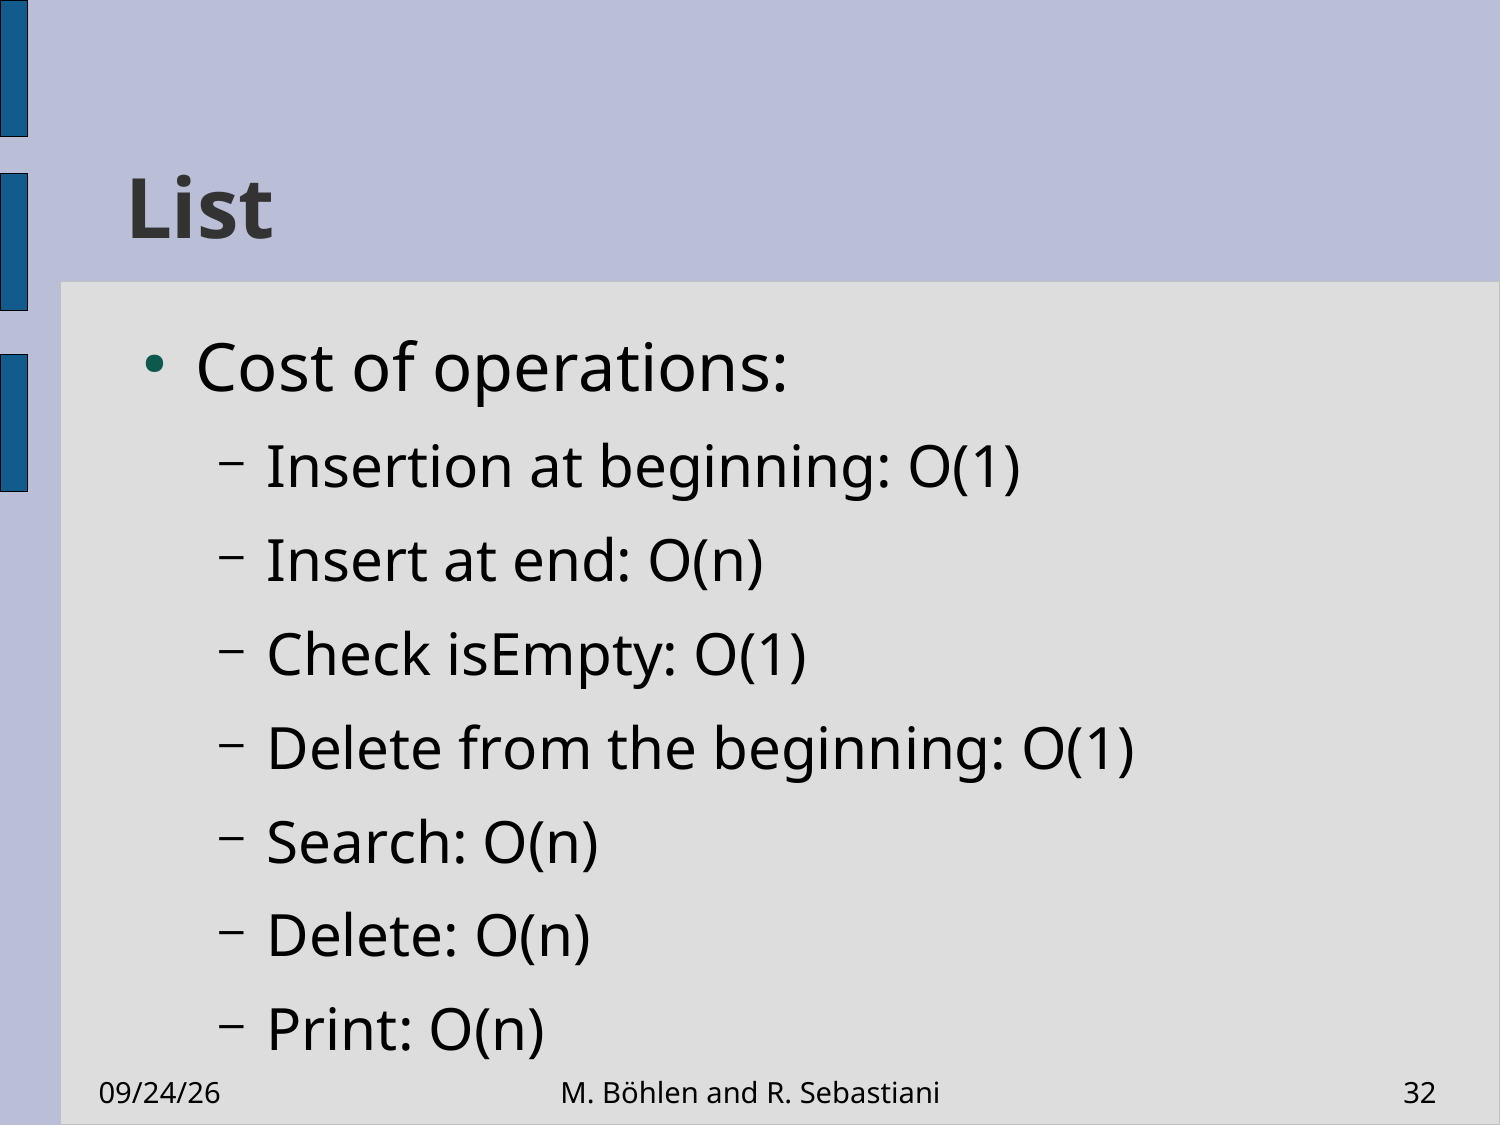

# List
Cost of operations:
Insertion at beginning: O(1)
Insert at end: O(n)
Check isEmpty: O(1)
Delete from the beginning: O(1)
Search: O(n)
Delete: O(n)
Print: O(n)
M. Böhlen and R. Sebastiani
32